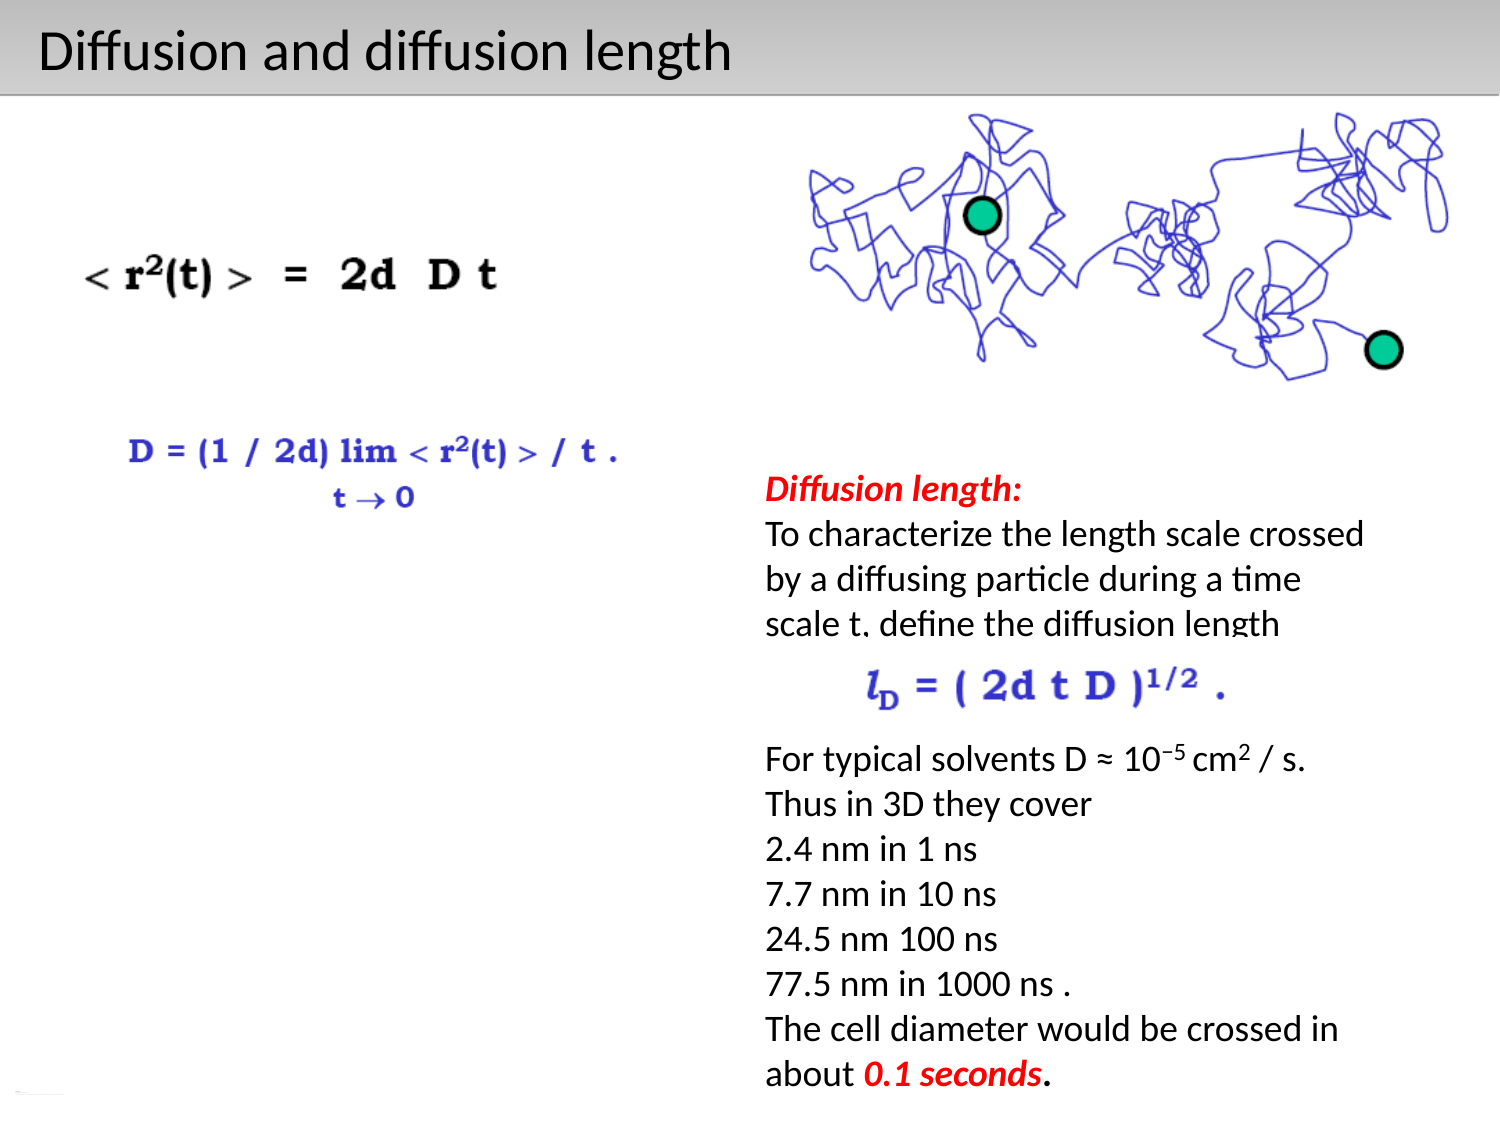

# Diffusion and diffusion length
Diffusion length:
To characterize the length scale crossed
by a diffusing particle during a time
scale t, define the diffusion length
For typical solvents D ≈ 10−5 cm2 / s.
Thus in 3D they cover
2.4 nm in 1 ns
7.7 nm in 10 ns
24.5 nm 100 ns
77.5 nm in 1000 ns .
The cell diameter would be crossed in
about 0.1 seconds.
Random walk in D dimensions:
Generally in d dimensions,
and one can define the diffusion coefficient via the Einstein’s relation
Importantly, there is the limit of long times there are reasons for the prefactor of 2d the above coefficient describes the motion of single particles only those who are interested, can recall how the random walk gives rise to a Gaussian distribution in time and space